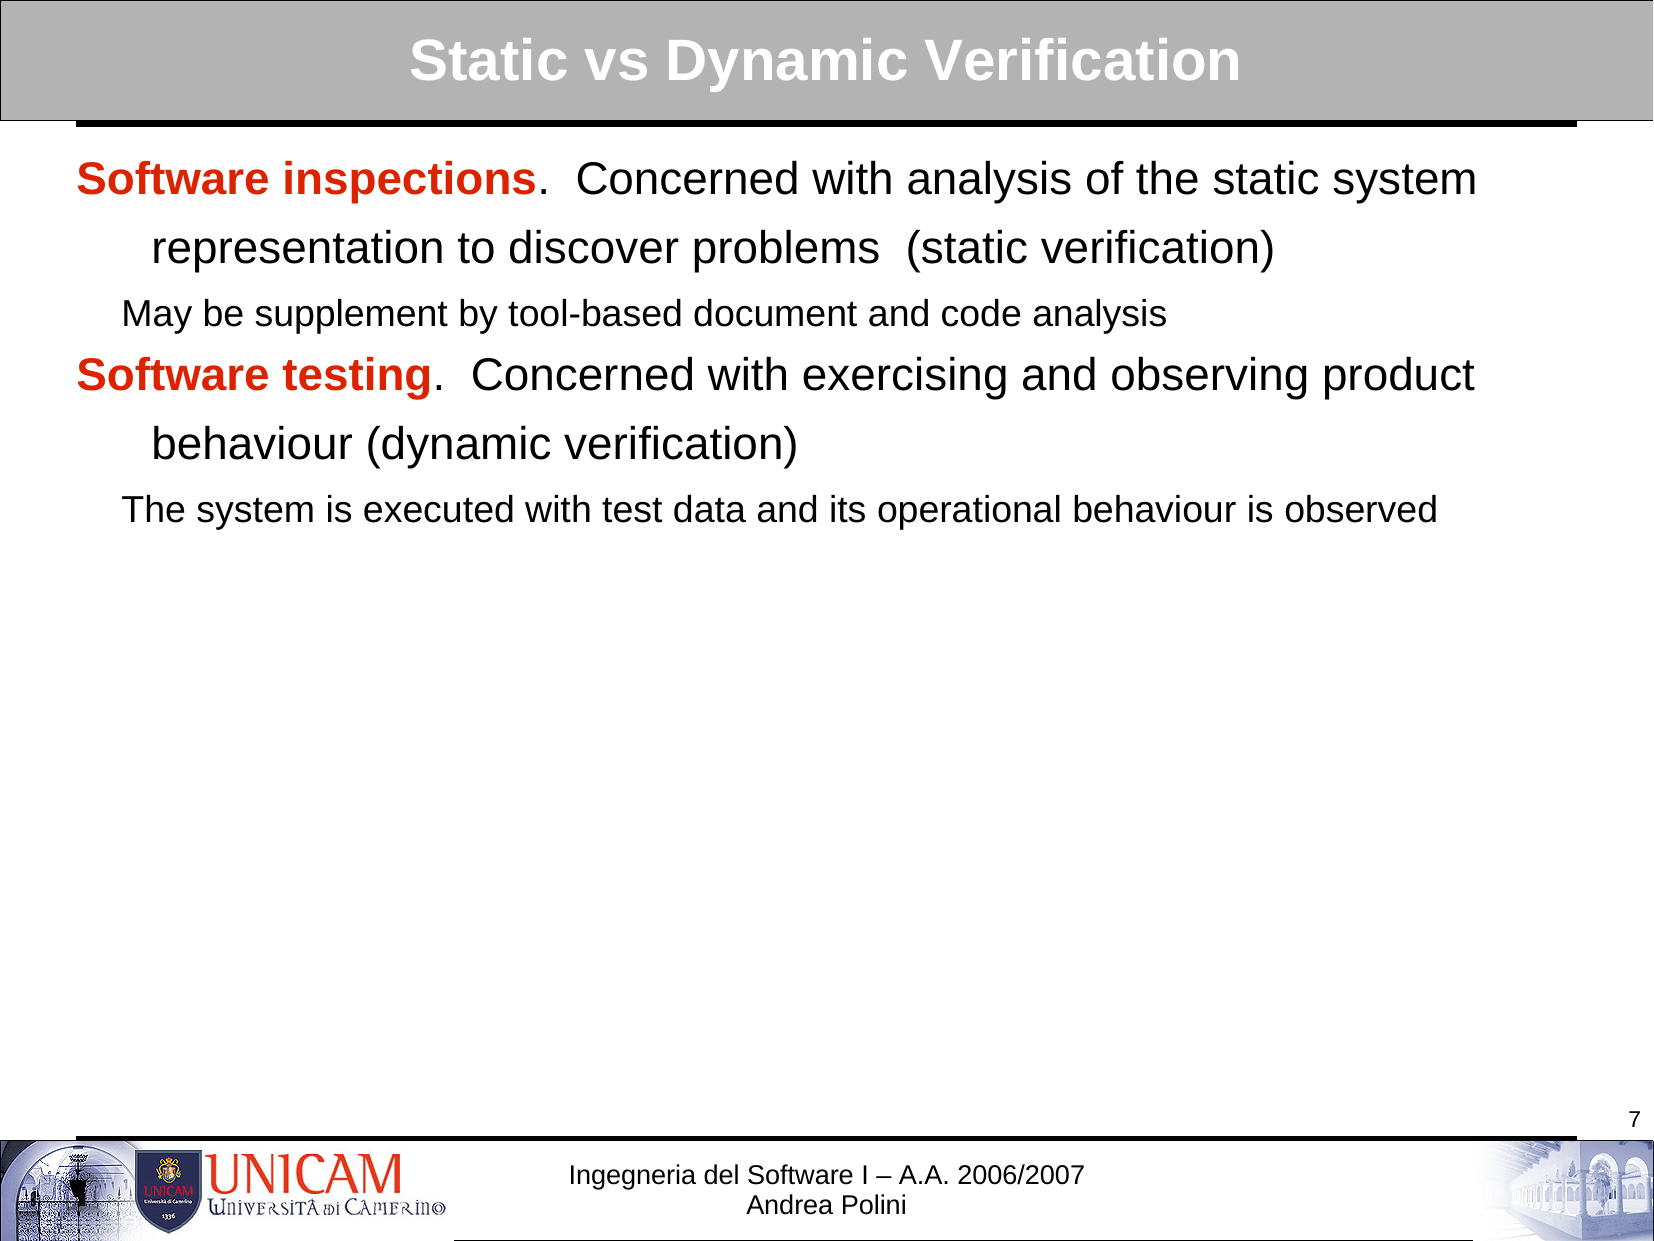

# Static vs Dynamic Verification
Software inspections. Concerned with analysis of the static system representation to discover problems (static verification)
May be supplement by tool-based document and code analysis
Software testing. Concerned with exercising and observing product behaviour (dynamic verification)
The system is executed with test data and its operational behaviour is observed
7